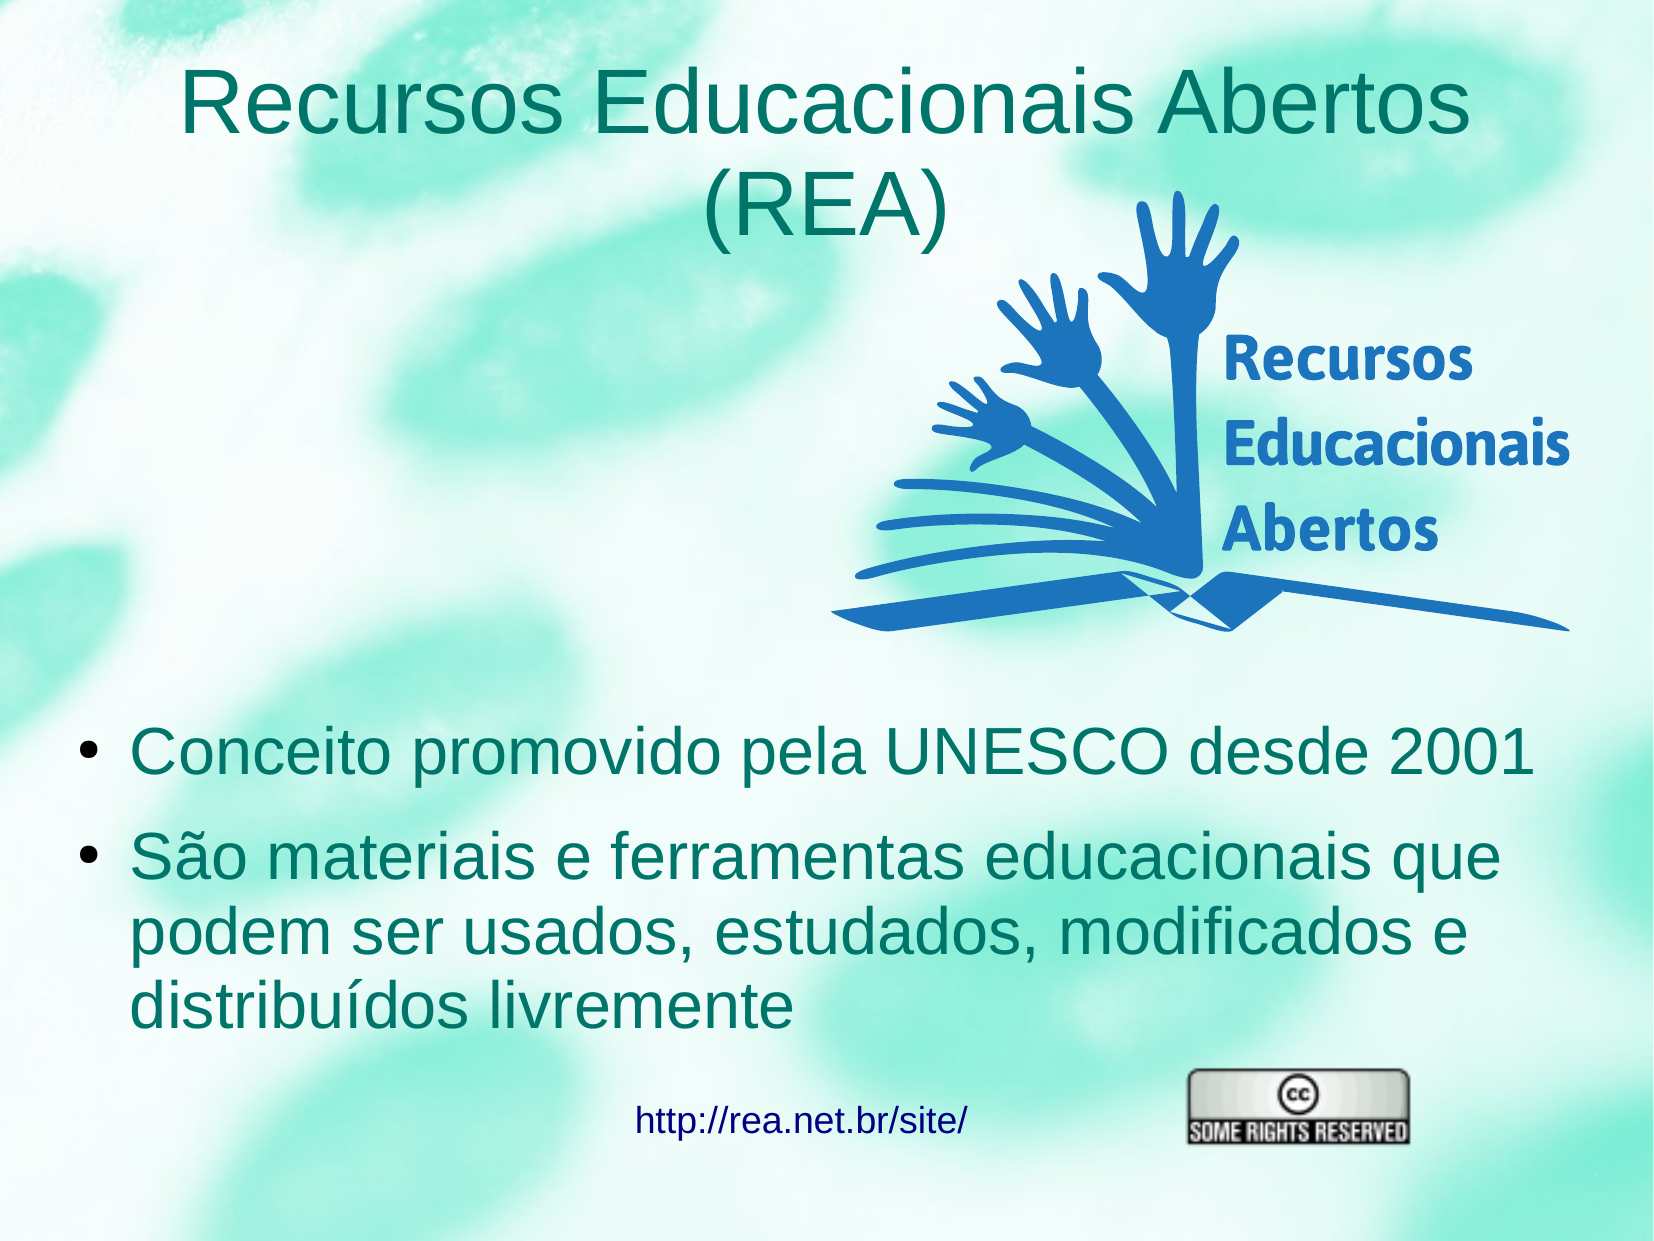

# Recursos Educacionais Abertos (REA)
Conceito promovido pela UNESCO desde 2001
São materiais e ferramentas educacionais que podem ser usados, estudados, modificados e distribuídos livremente
http://rea.net.br/site/